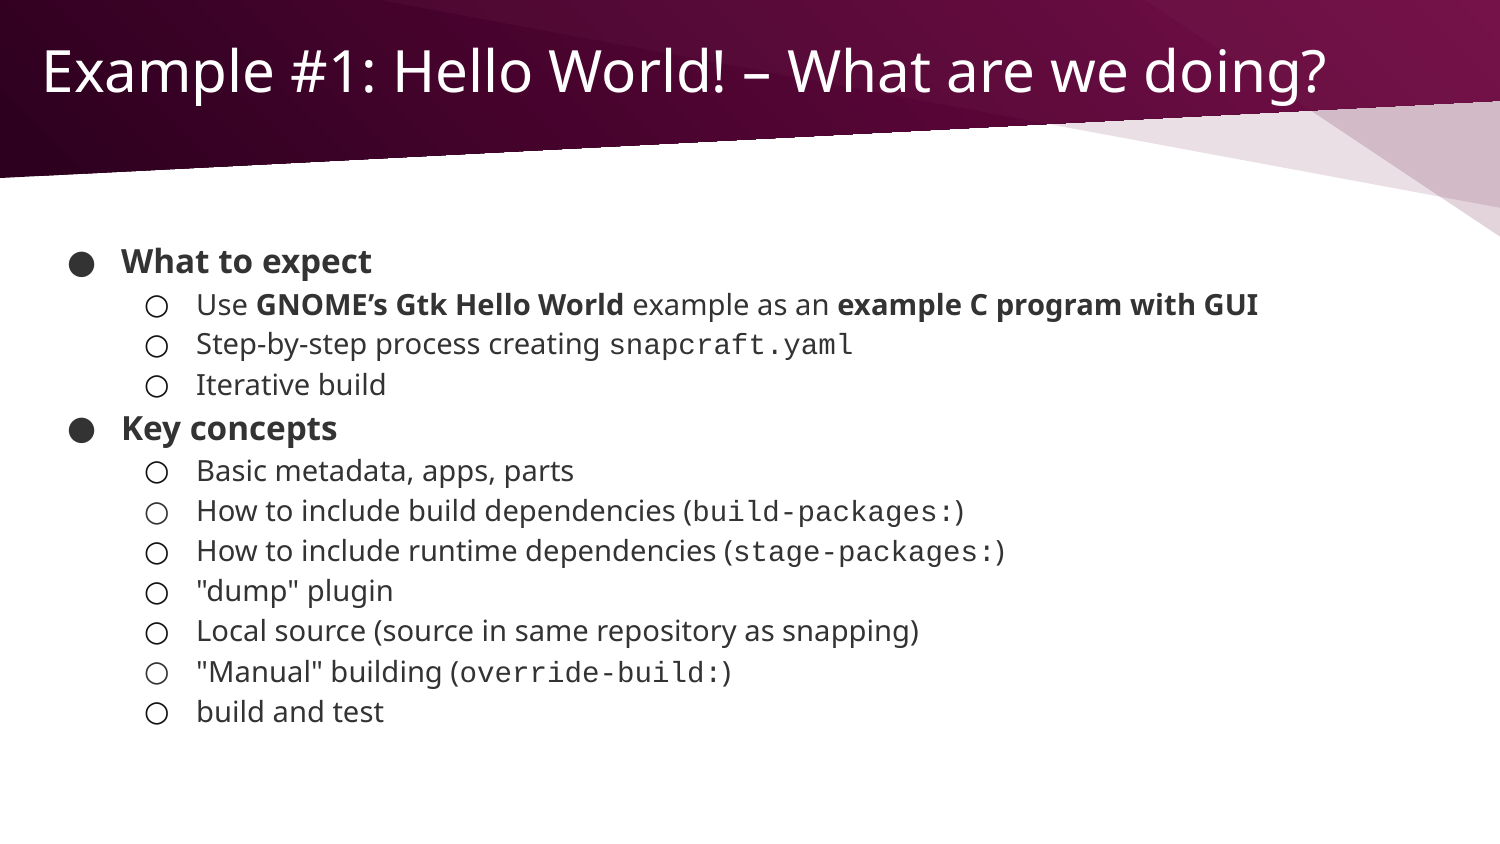

Example #1: Hello World! – What are we doing?
# What to expect
Use GNOME’s Gtk Hello World example as an example C program with GUI
Step-by-step process creating snapcraft.yaml
Iterative build
Key concepts
Basic metadata, apps, parts
How to include build dependencies (build-packages:)
How to include runtime dependencies (stage-packages:)
"dump" plugin
Local source (source in same repository as snapping)
"Manual" building (override-build:)
build and test